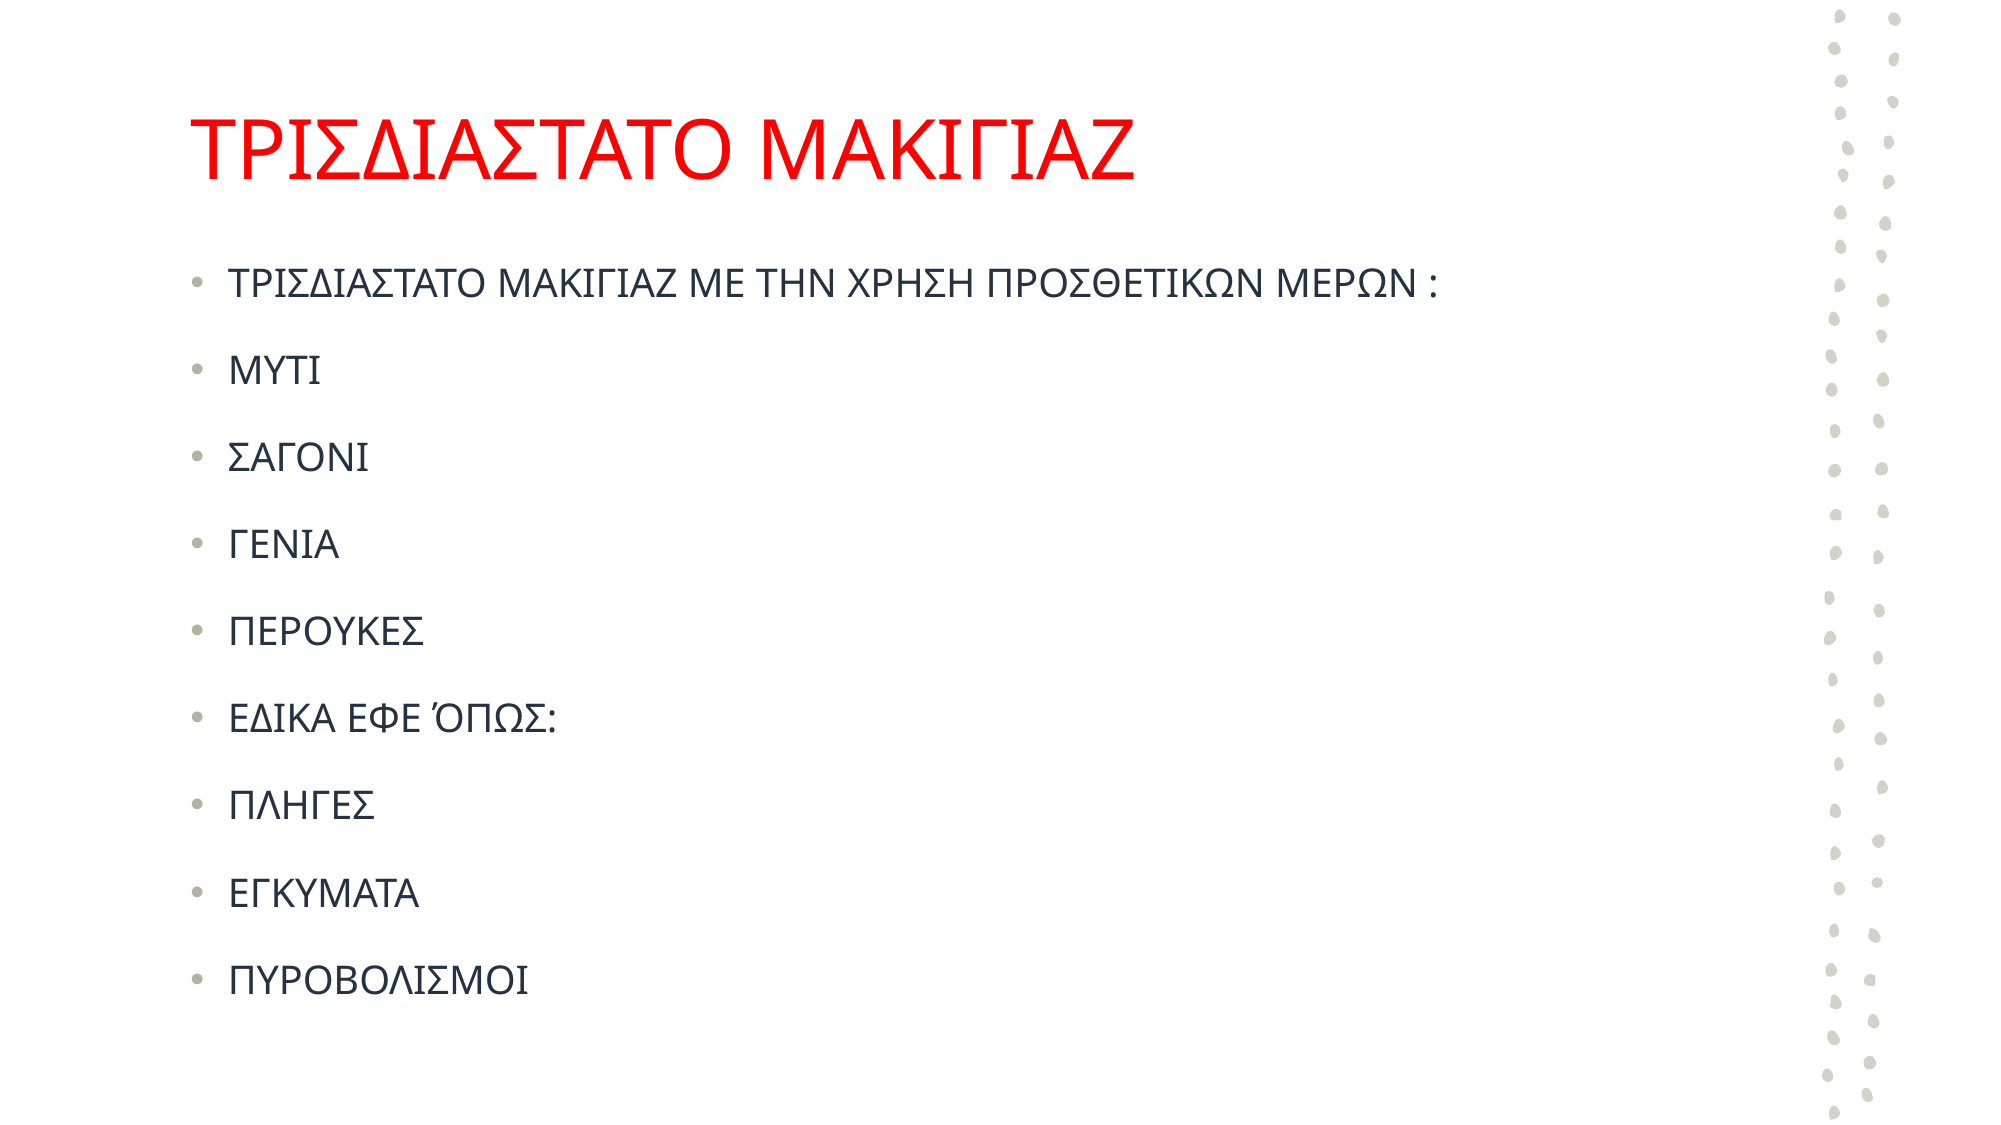

# ΤΡΙΣΔΙΑΣΤΑΤΟ ΜΑΚΙΓΙΑΖ
ΤΡΙΣΔΙΑΣΤΑΤΟ ΜΑΚΙΓΙΑΖ ΜΕ ΤΗΝ ΧΡΗΣΗ ΠΡΟΣΘΕΤΙΚΩΝ ΜΕΡΩΝ :
ΜΥΤΙ
ΣΑΓΟΝΙ
ΓΕΝΙΑ
ΠΕΡΟΥΚΕΣ
ΕΔΙΚΑ ΕΦΕ ΌΠΩΣ:
ΠΛΗΓΕΣ
ΕΓΚΥΜΑΤΑ
ΠΥΡΟΒΟΛΙΣΜΟΙ